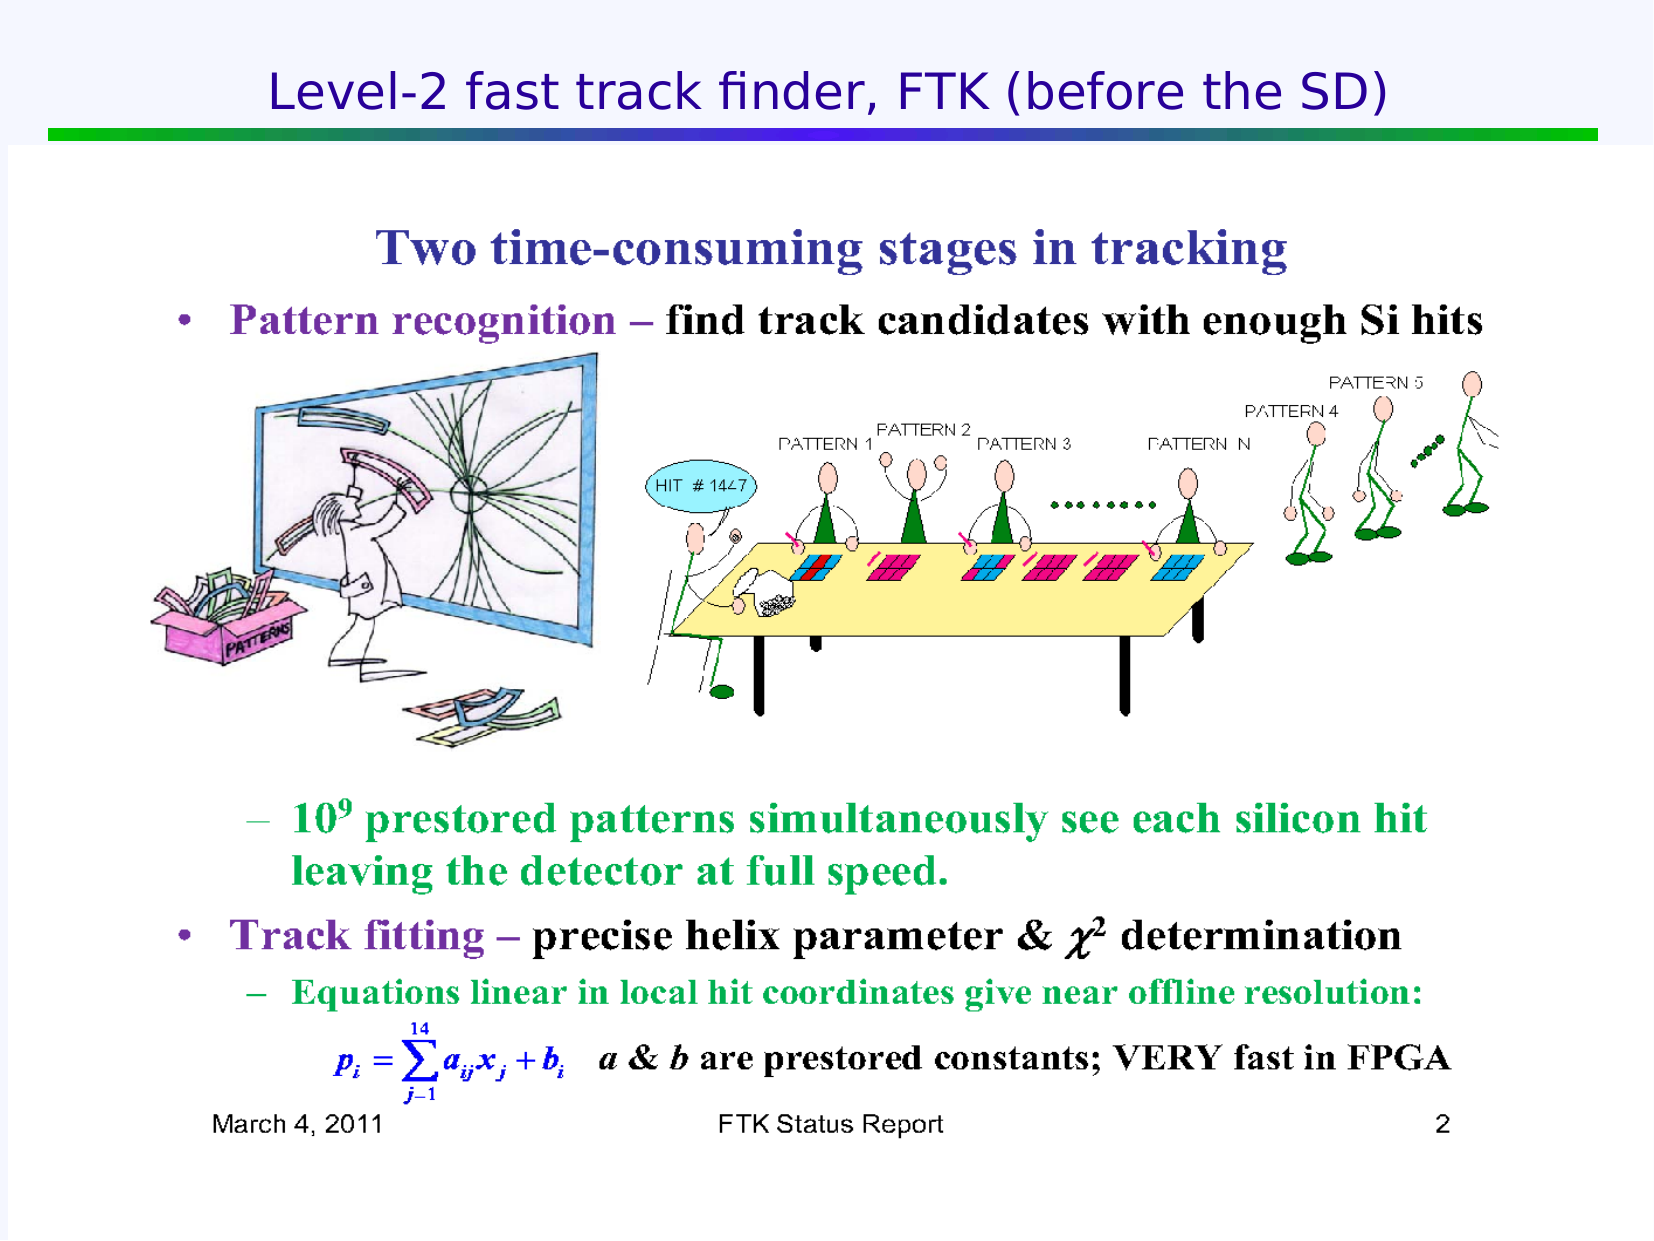

# Level-2 fast track finder, FTK (before the SD)